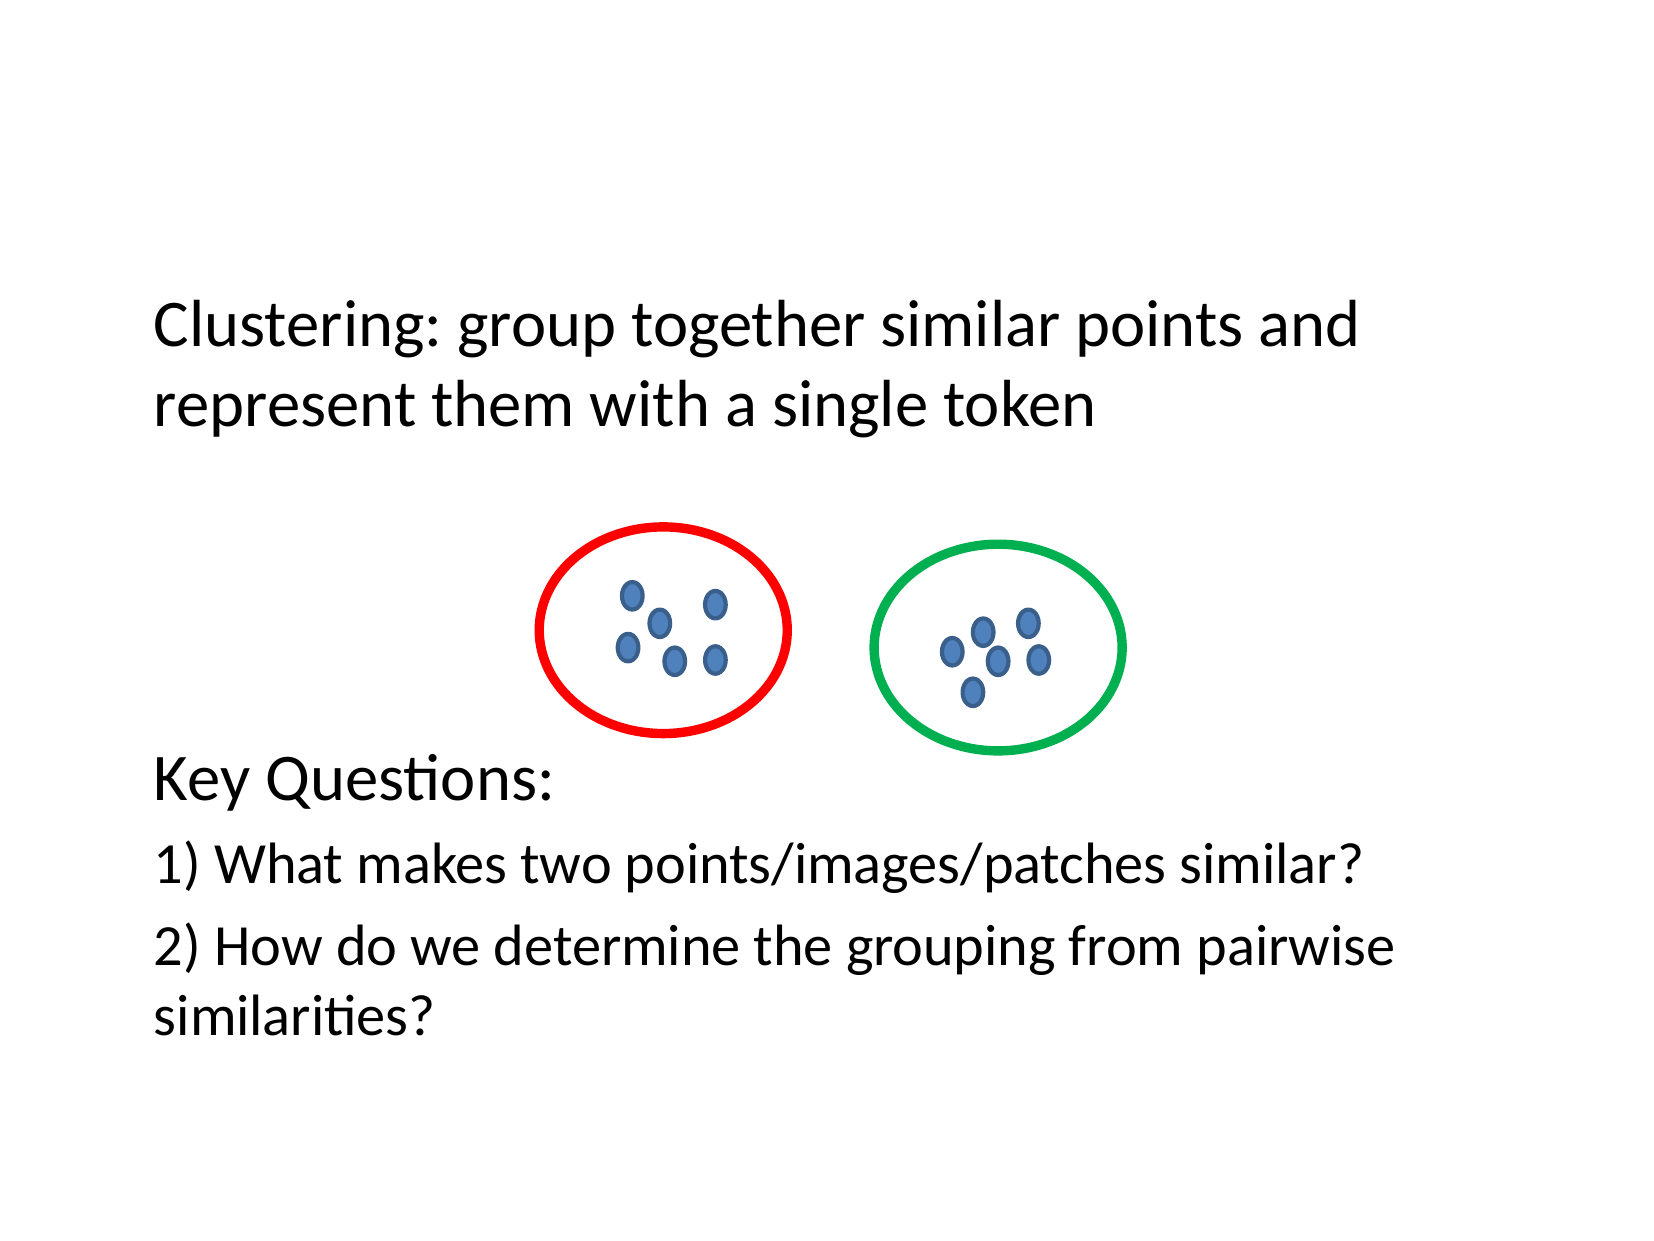

#
	Clustering: group together similar points and represent them with a single token
	Key Questions:
	1) What makes two points/images/patches similar?
	2) How do we determine the grouping from pairwise similarities?